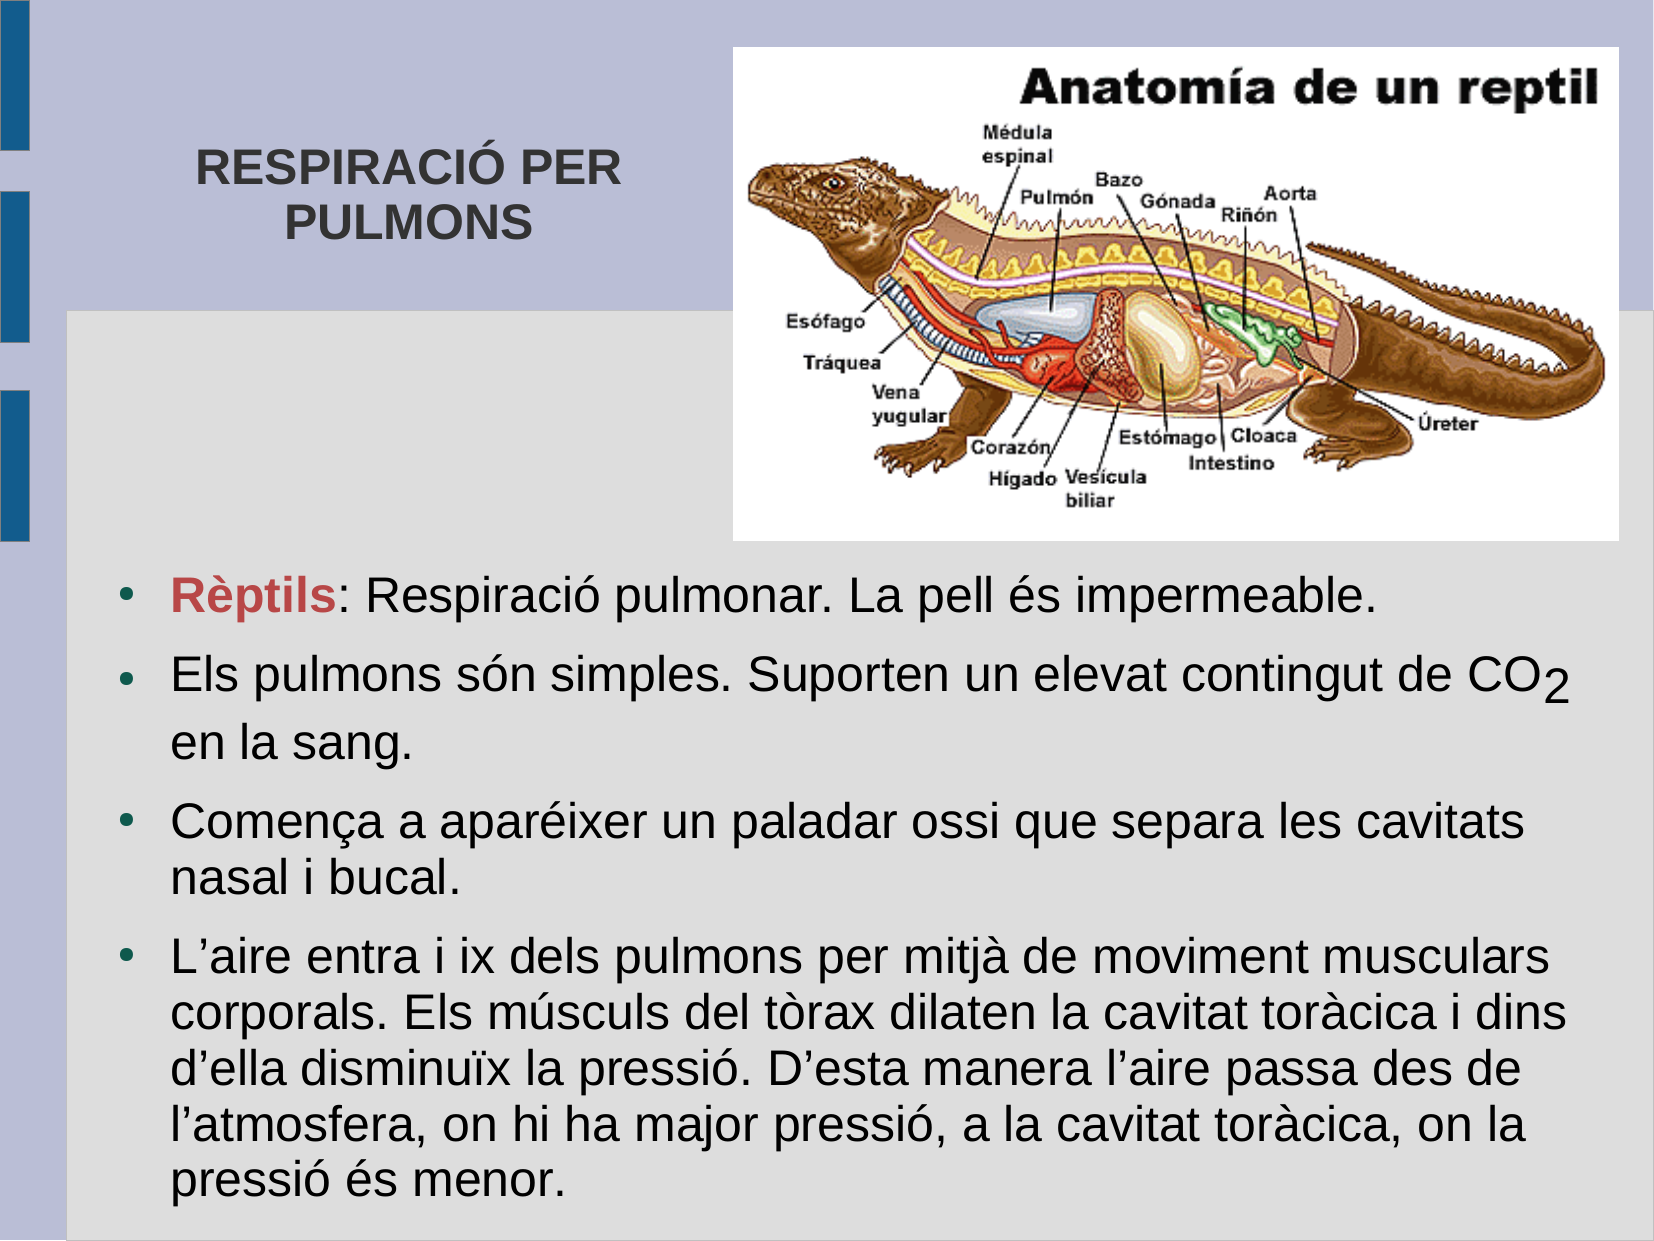

# RESPIRACIÓ PER PULMONS
Rèptils: Respiració pulmonar. La pell és impermeable.
Els pulmons són simples. Suporten un elevat contingut de CO2 en la sang.
Comença a aparéixer un paladar ossi que separa les cavitats nasal i bucal.
L’aire entra i ix dels pulmons per mitjà de moviment musculars corporals. Els músculs del tòrax dilaten la cavitat toràcica i dins d’ella disminuïx la pressió. D’esta manera l’aire passa des de l’atmosfera, on hi ha major pressió, a la cavitat toràcica, on la pressió és menor.